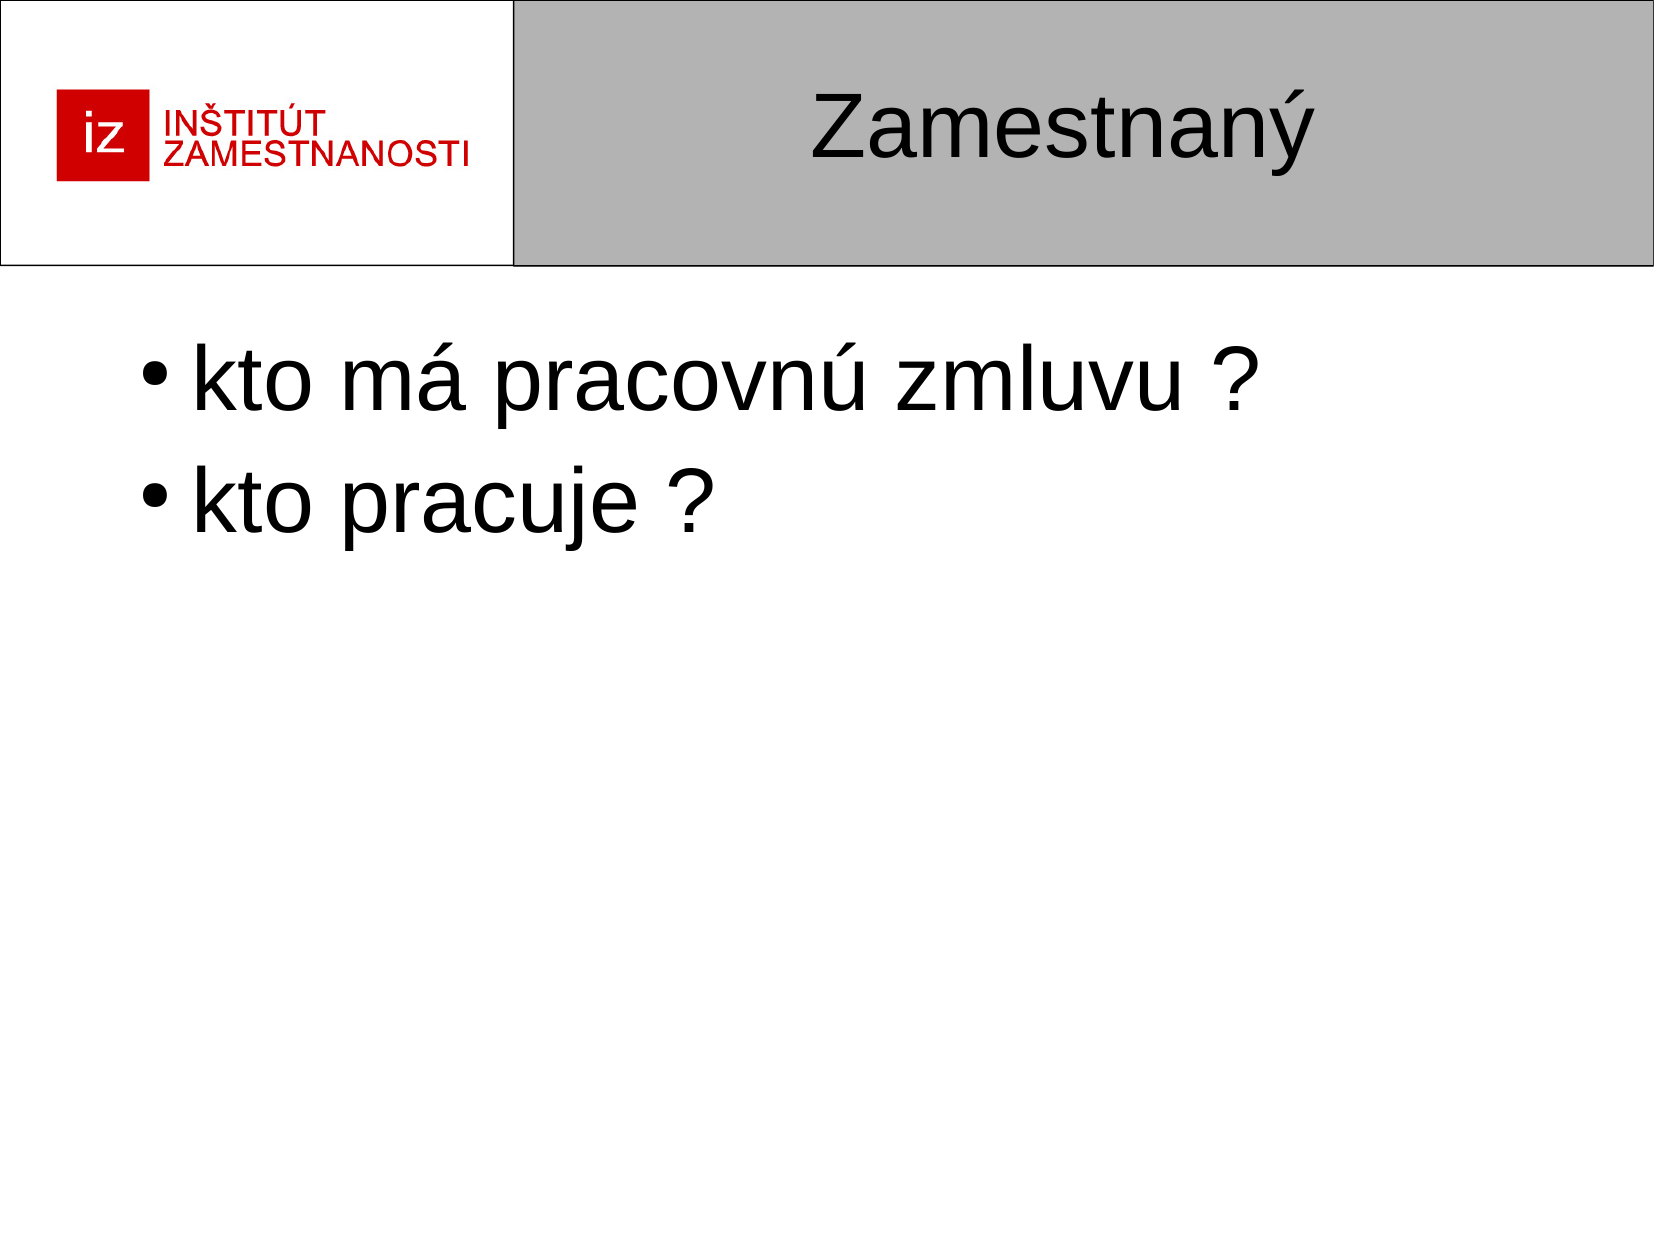

# Zamestnaný
kto má pracovnú zmluvu ?
kto pracuje ?